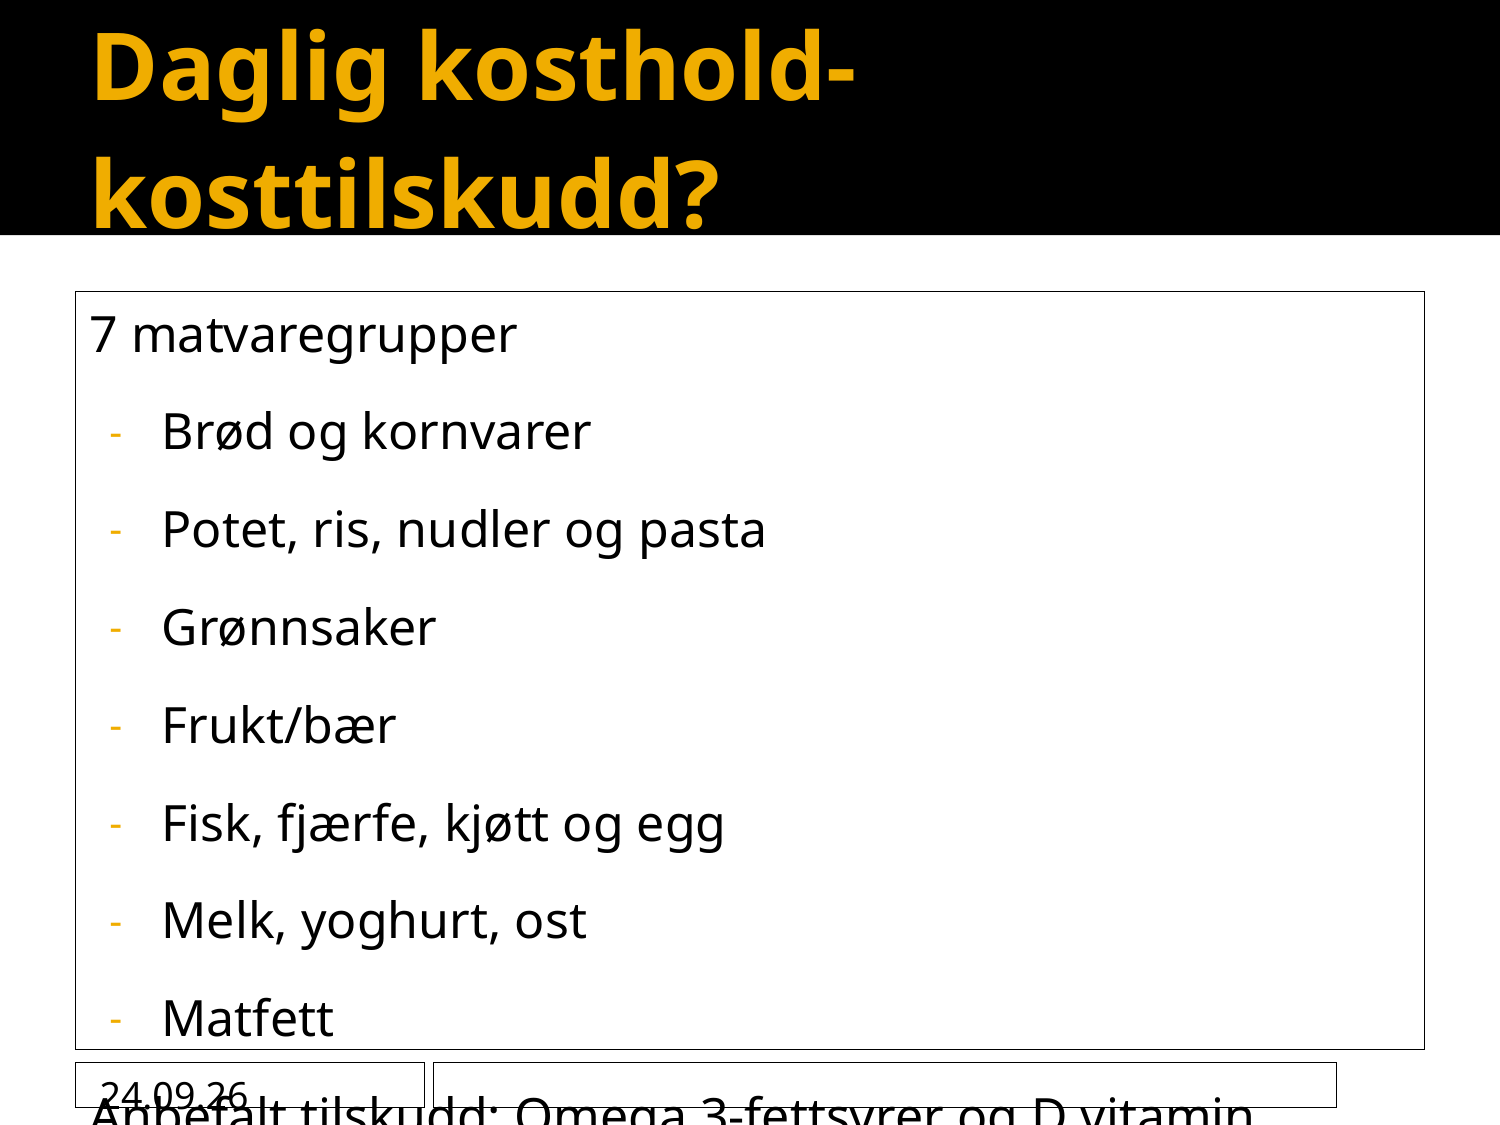

# Daglig kosthold-kosttilskudd?
7 matvaregrupper
Brød og kornvarer
Potet, ris, nudler og pasta
Grønnsaker
Frukt/bær
Fisk, fjærfe, kjøtt og egg
Melk, yoghurt, ost
Matfett
Anbefalt tilskudd: Omega 3-fettsyrer og D vitamin
Kvinner: kalsium og vitamin D